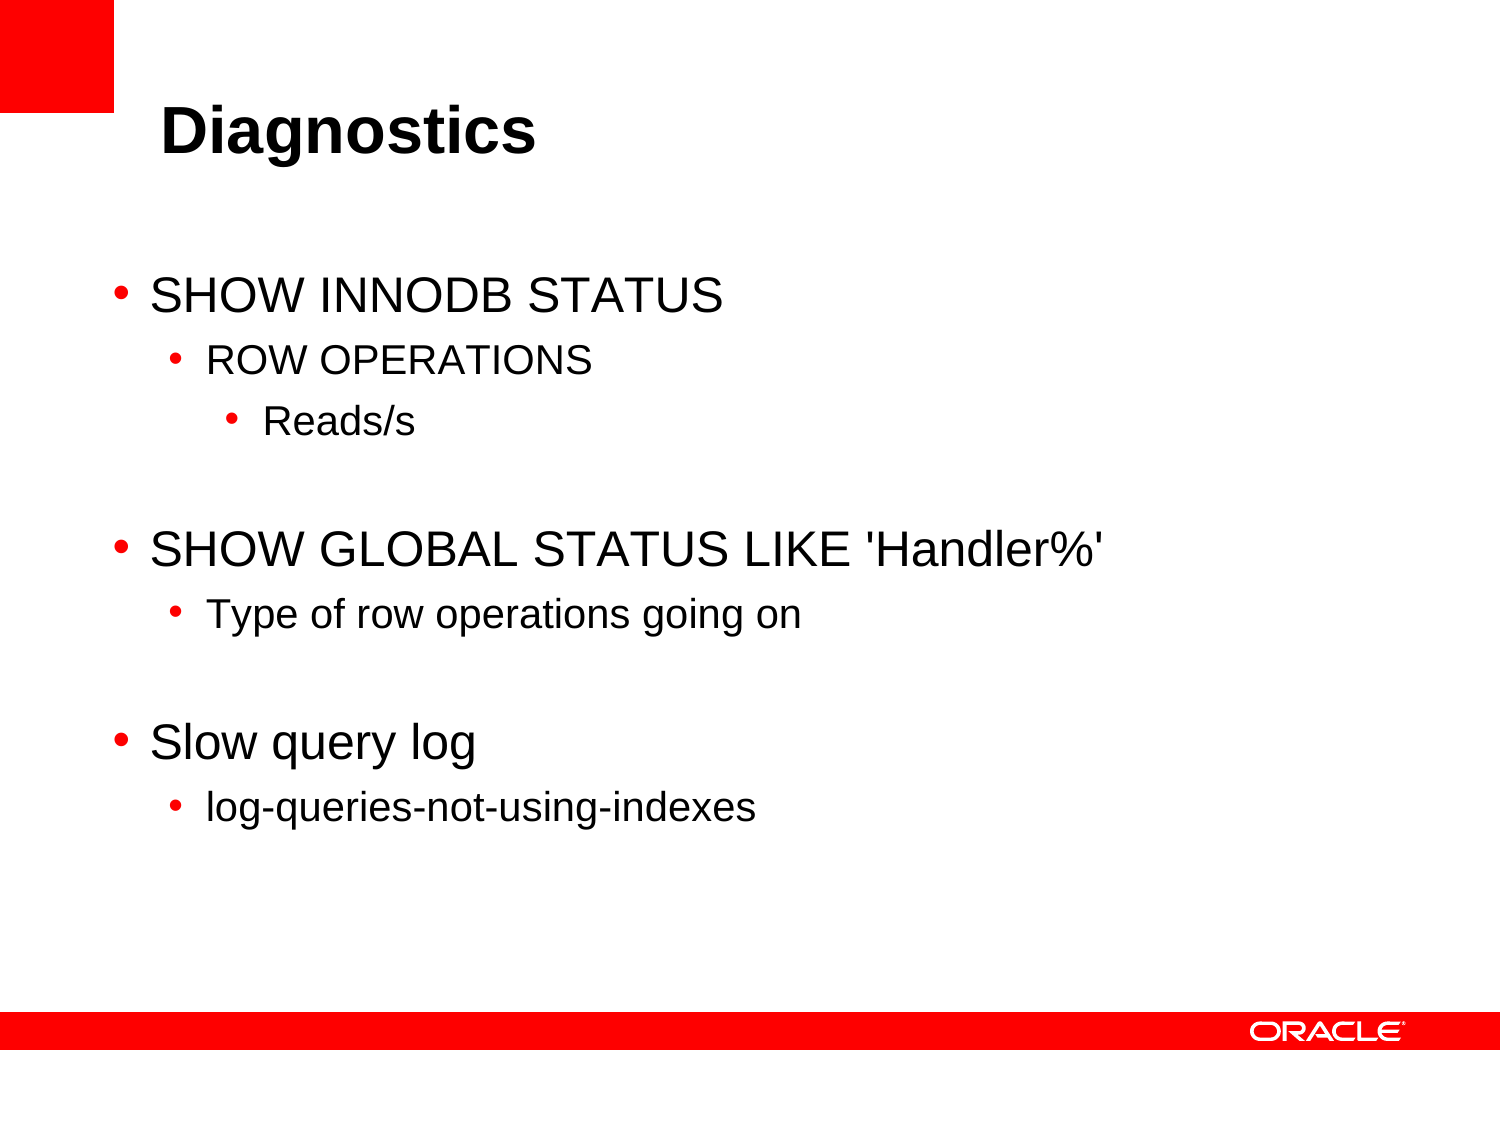

# Diagnostics
SHOW INNODB STATUS
ROW OPERATIONS
Reads/s
SHOW GLOBAL STATUS LIKE 'Handler%'
Type of row operations going on
Slow query log
log-queries-not-using-indexes